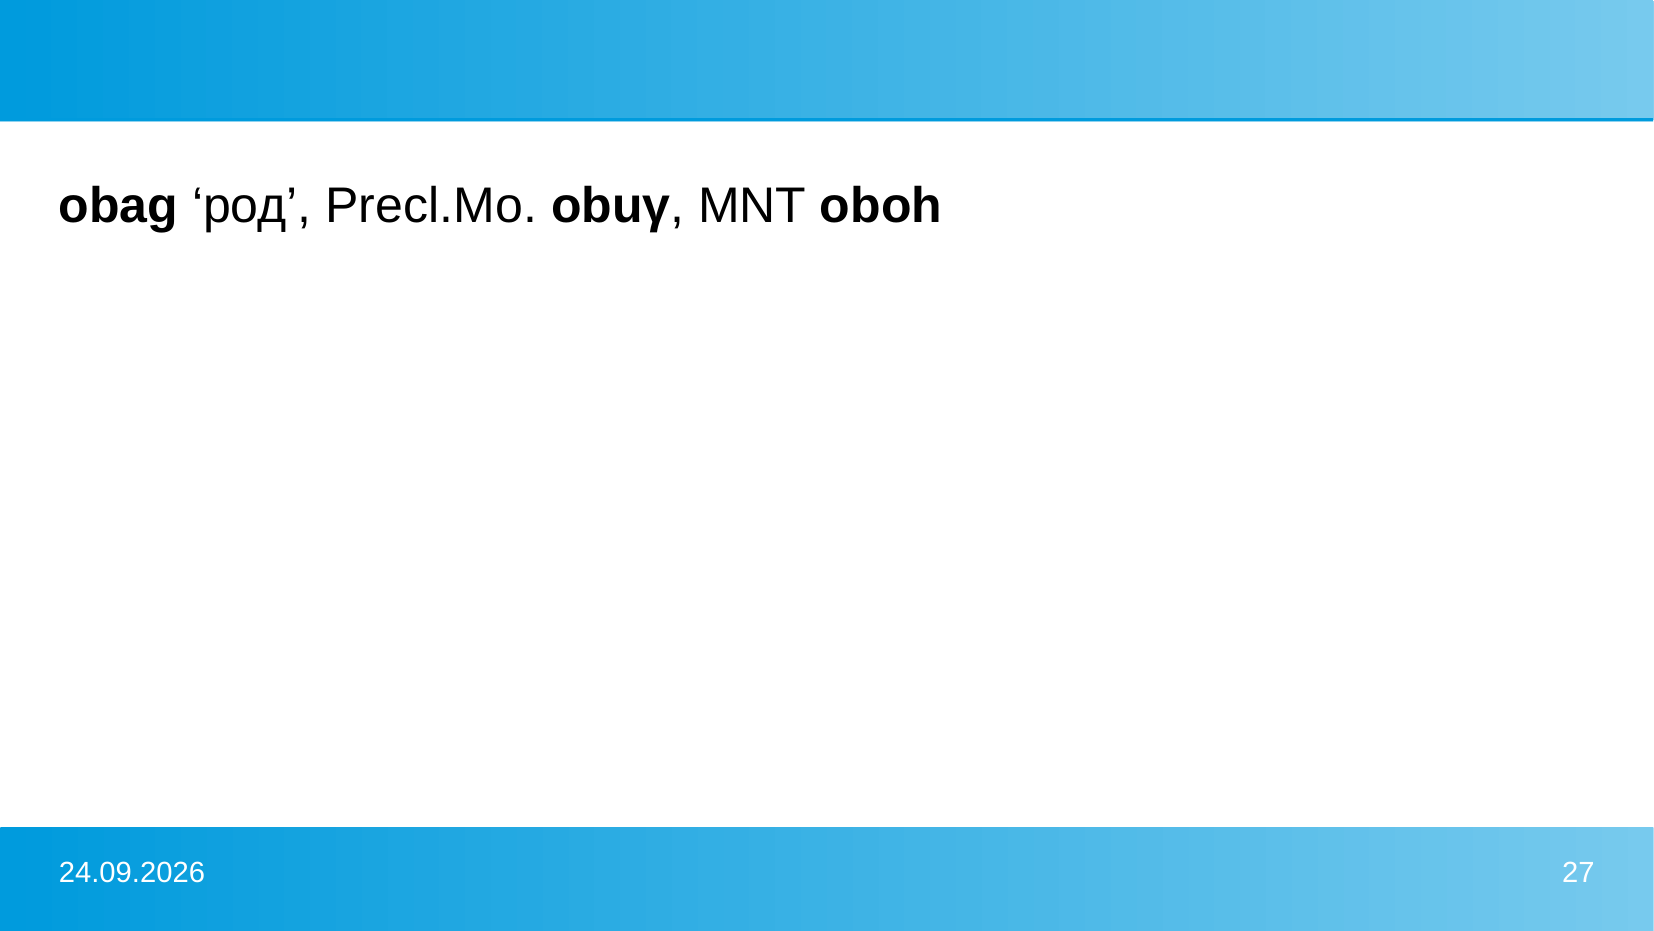

#
obag ‘род’, Precl.Mo. obuγ, MNT oboh
27